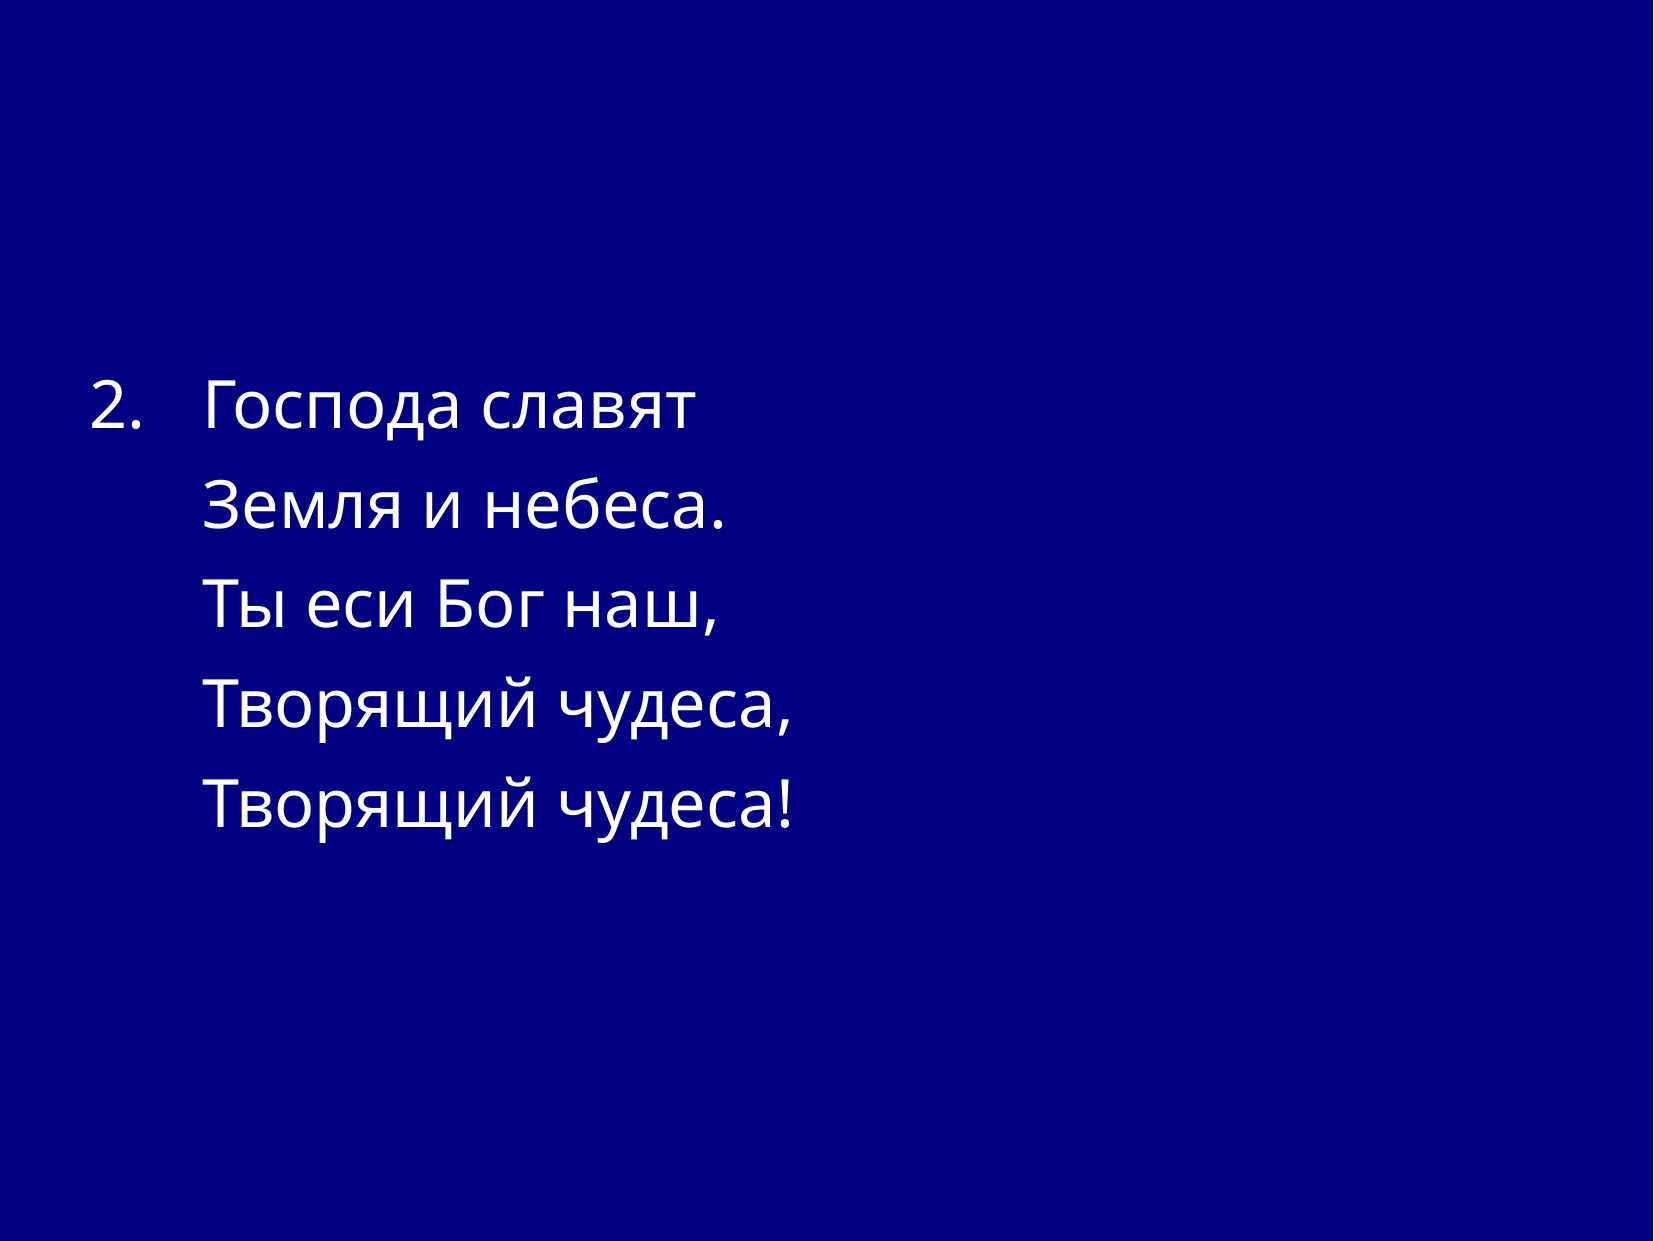

2.	Господа славят
	Земля и небеса.
	Ты еси Бог наш,
	Творящий чудеса,
	Творящий чудеса!